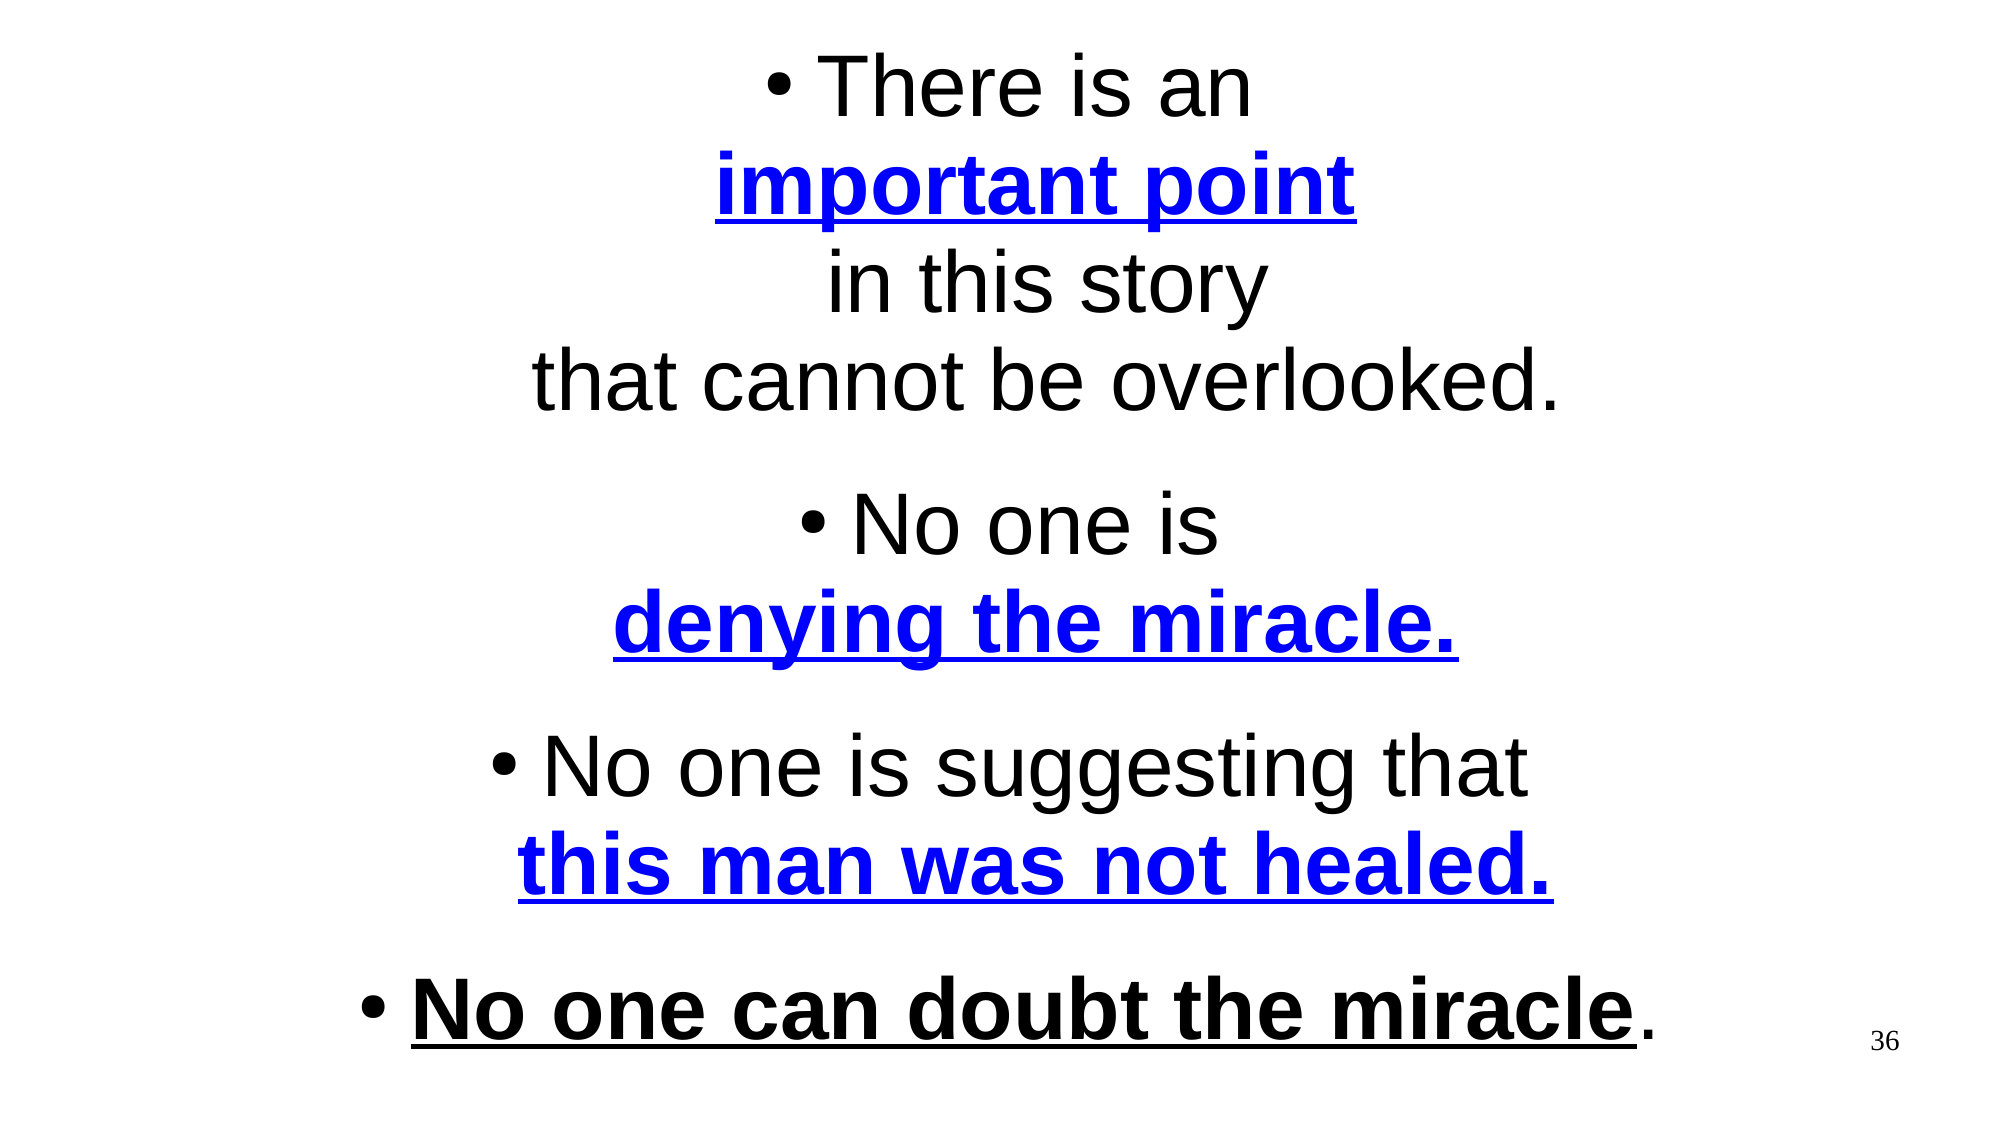

# There is an important point in this story that cannot be overlooked.
No one is
denying the miracle.
No one is suggesting that
this man was not healed.
No one can doubt the miracle.
36